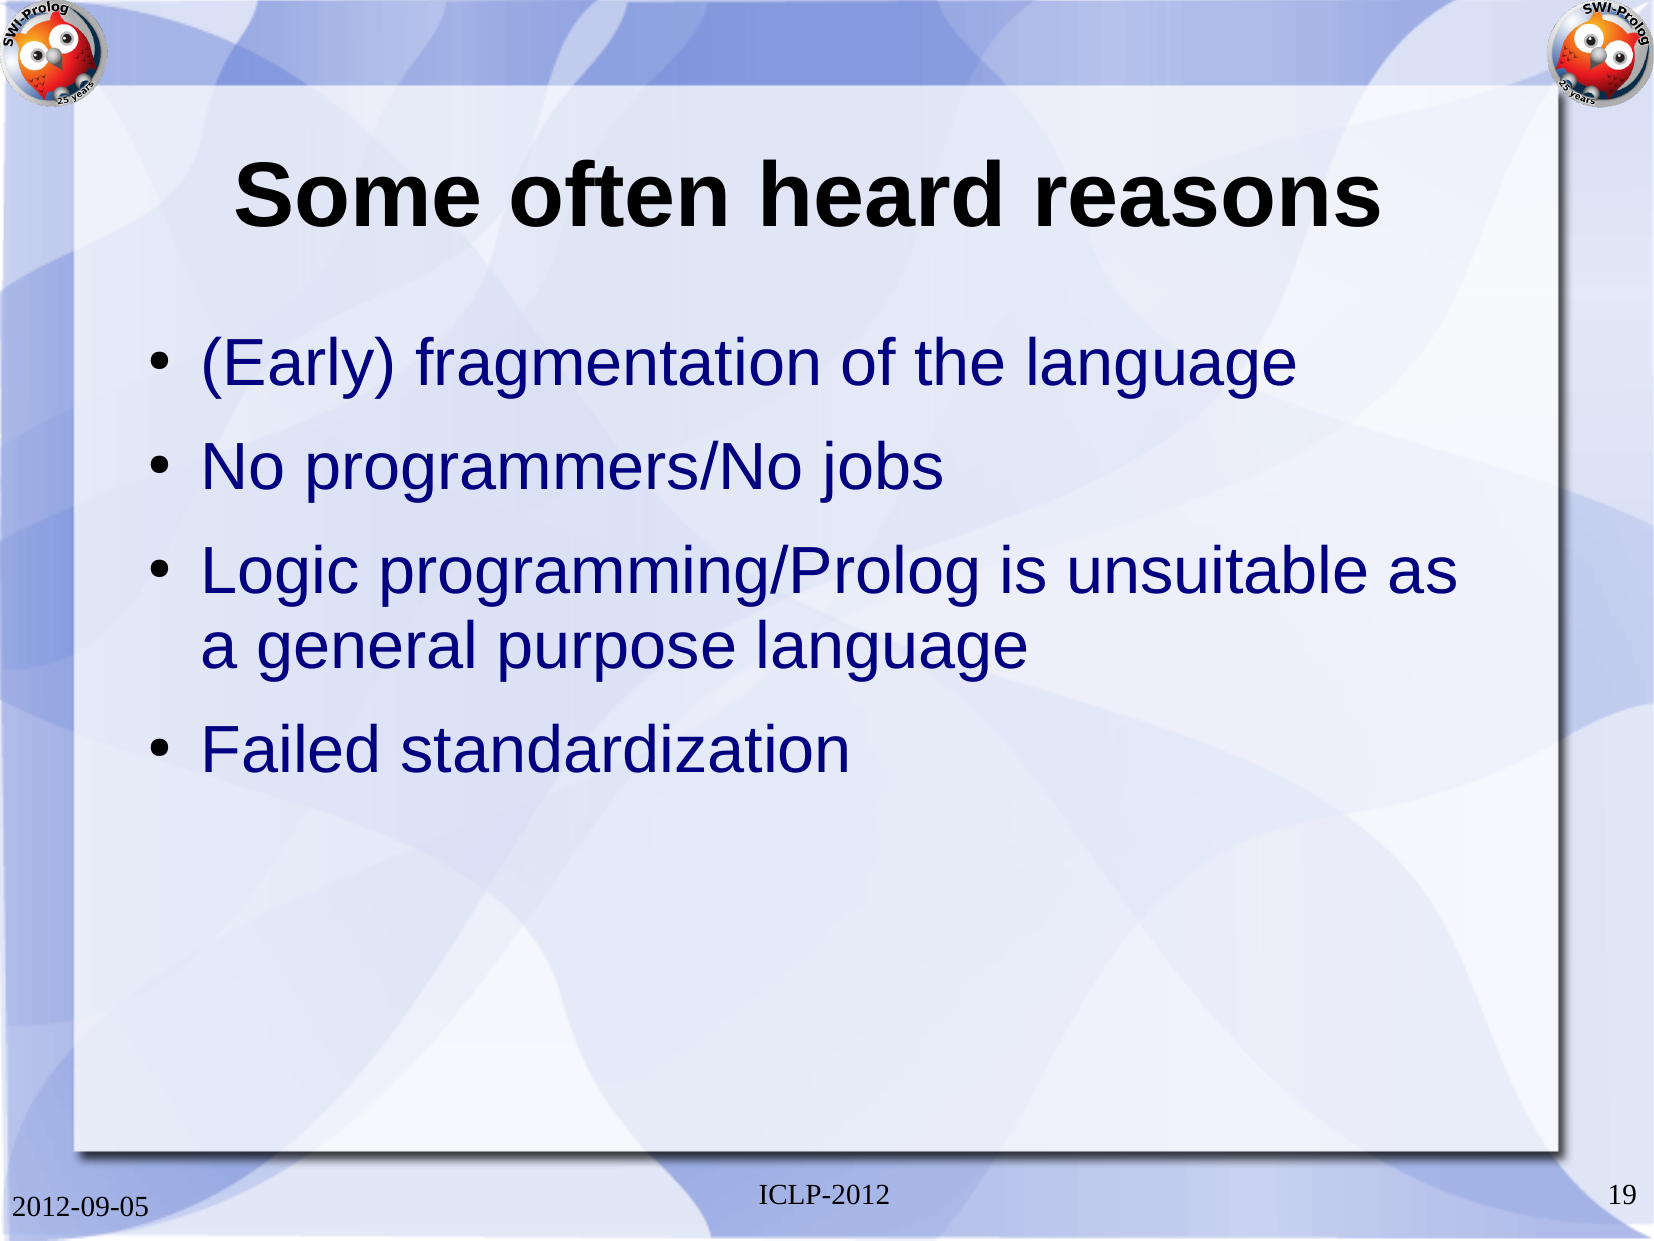

# Some often heard reasons
(Early) fragmentation of the language
No programmers/No jobs
Logic programming/Prolog is unsuitable as a general purpose language
Failed standardization
ICLP-2012
19
2012-09-05